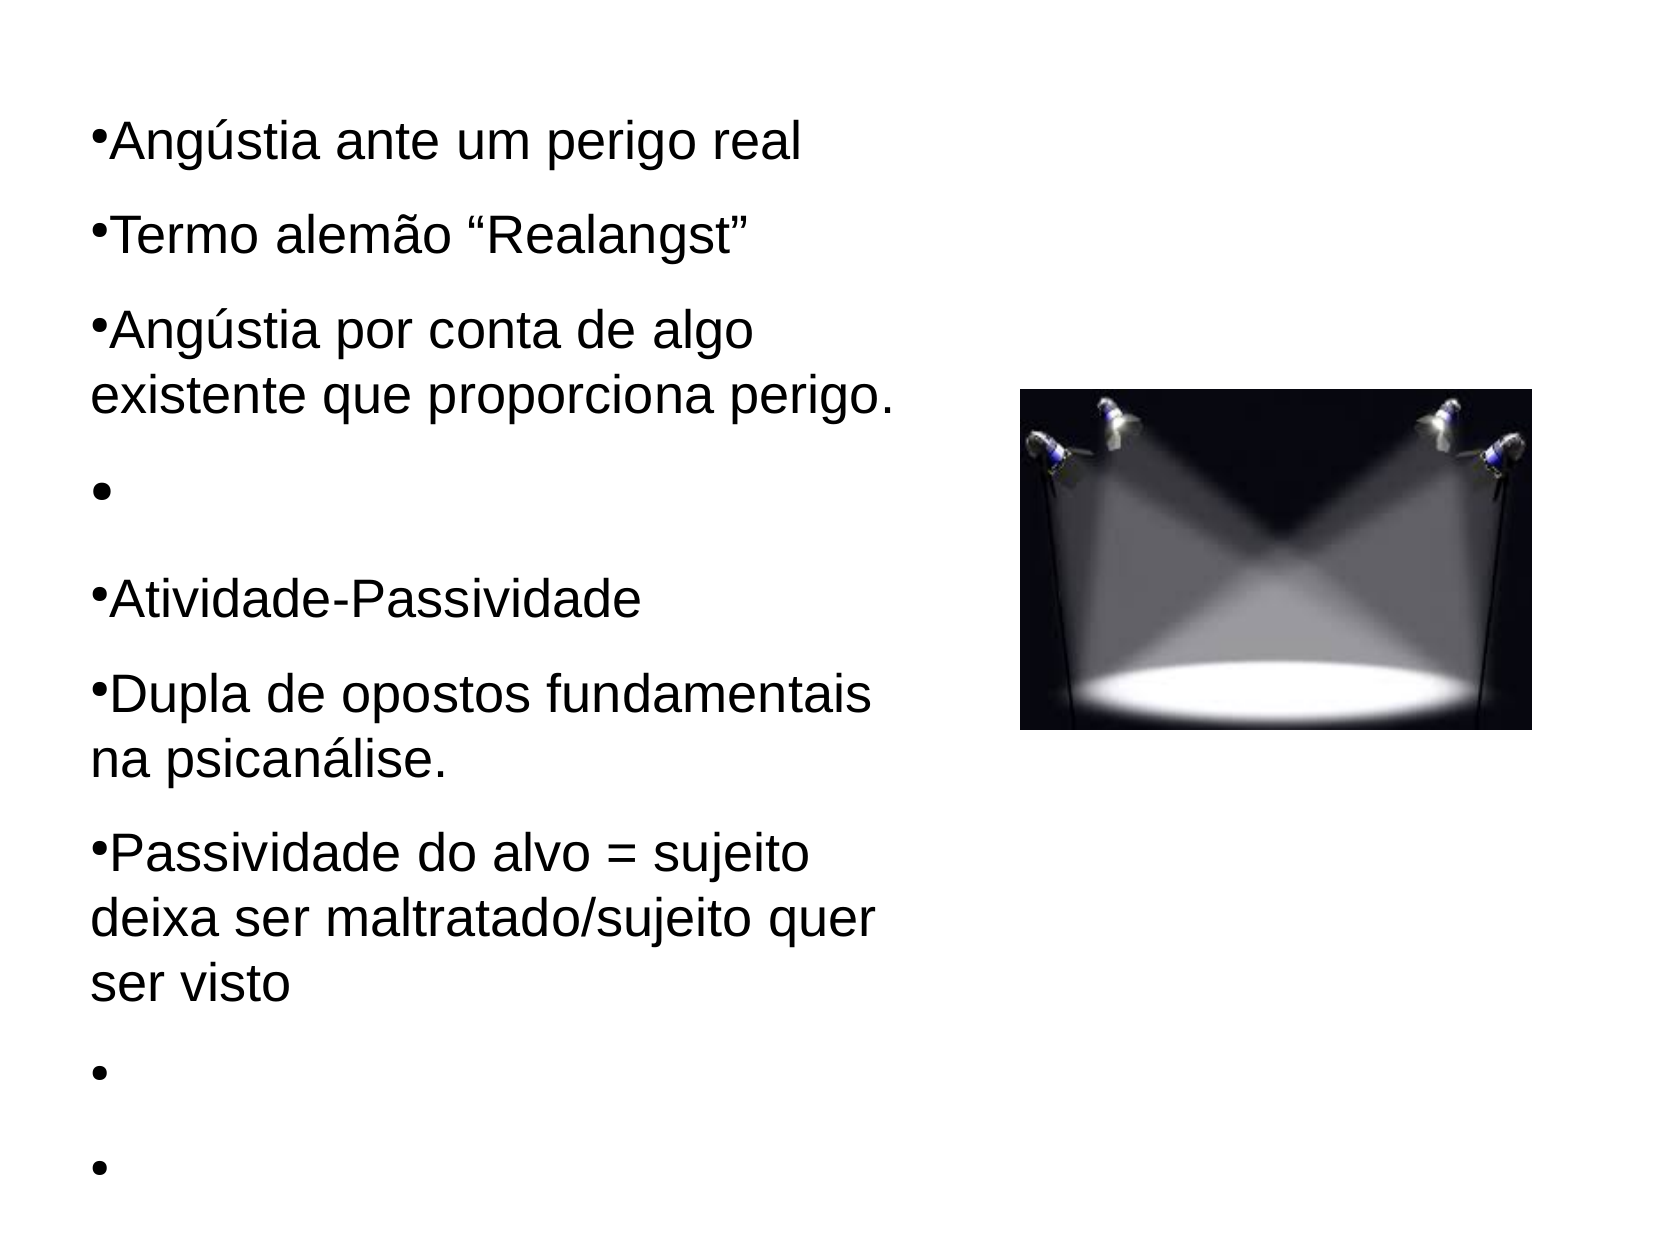

# Angústia ante um perigo real
Termo alemão “Realangst”
Angústia por conta de algo existente que proporciona perigo.
Atividade-Passividade
Dupla de opostos fundamentais na psicanálise.
Passividade do alvo = sujeito deixa ser maltratado/sujeito quer ser visto